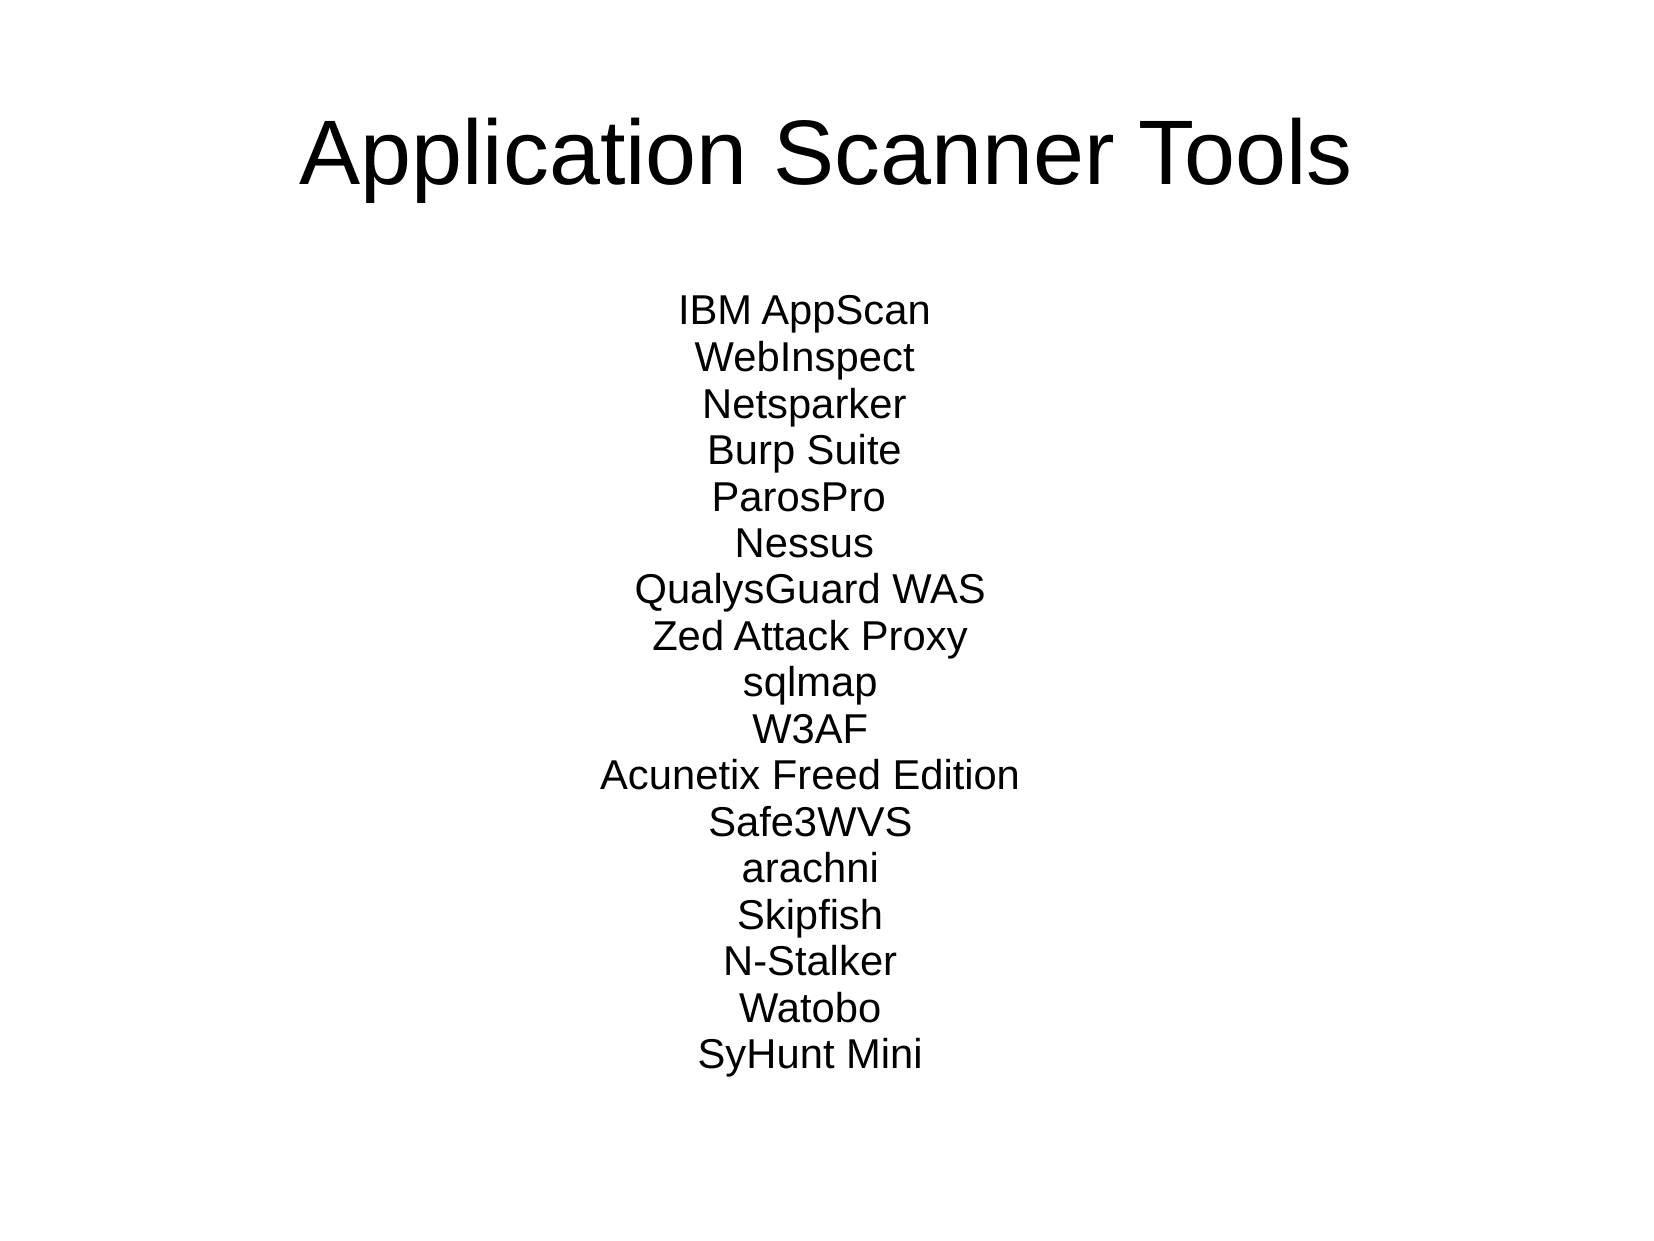

# Application Scanner Tools
IBM AppScan
WebInspect
Netsparker
Burp Suite
ParosPro
Nessus
QualysGuard WAS
Zed Attack Proxy
sqlmap
W3AF
Acunetix Freed Edition
Safe3WVS
arachni
Skipfish
N-Stalker
Watobo
SyHunt Mini